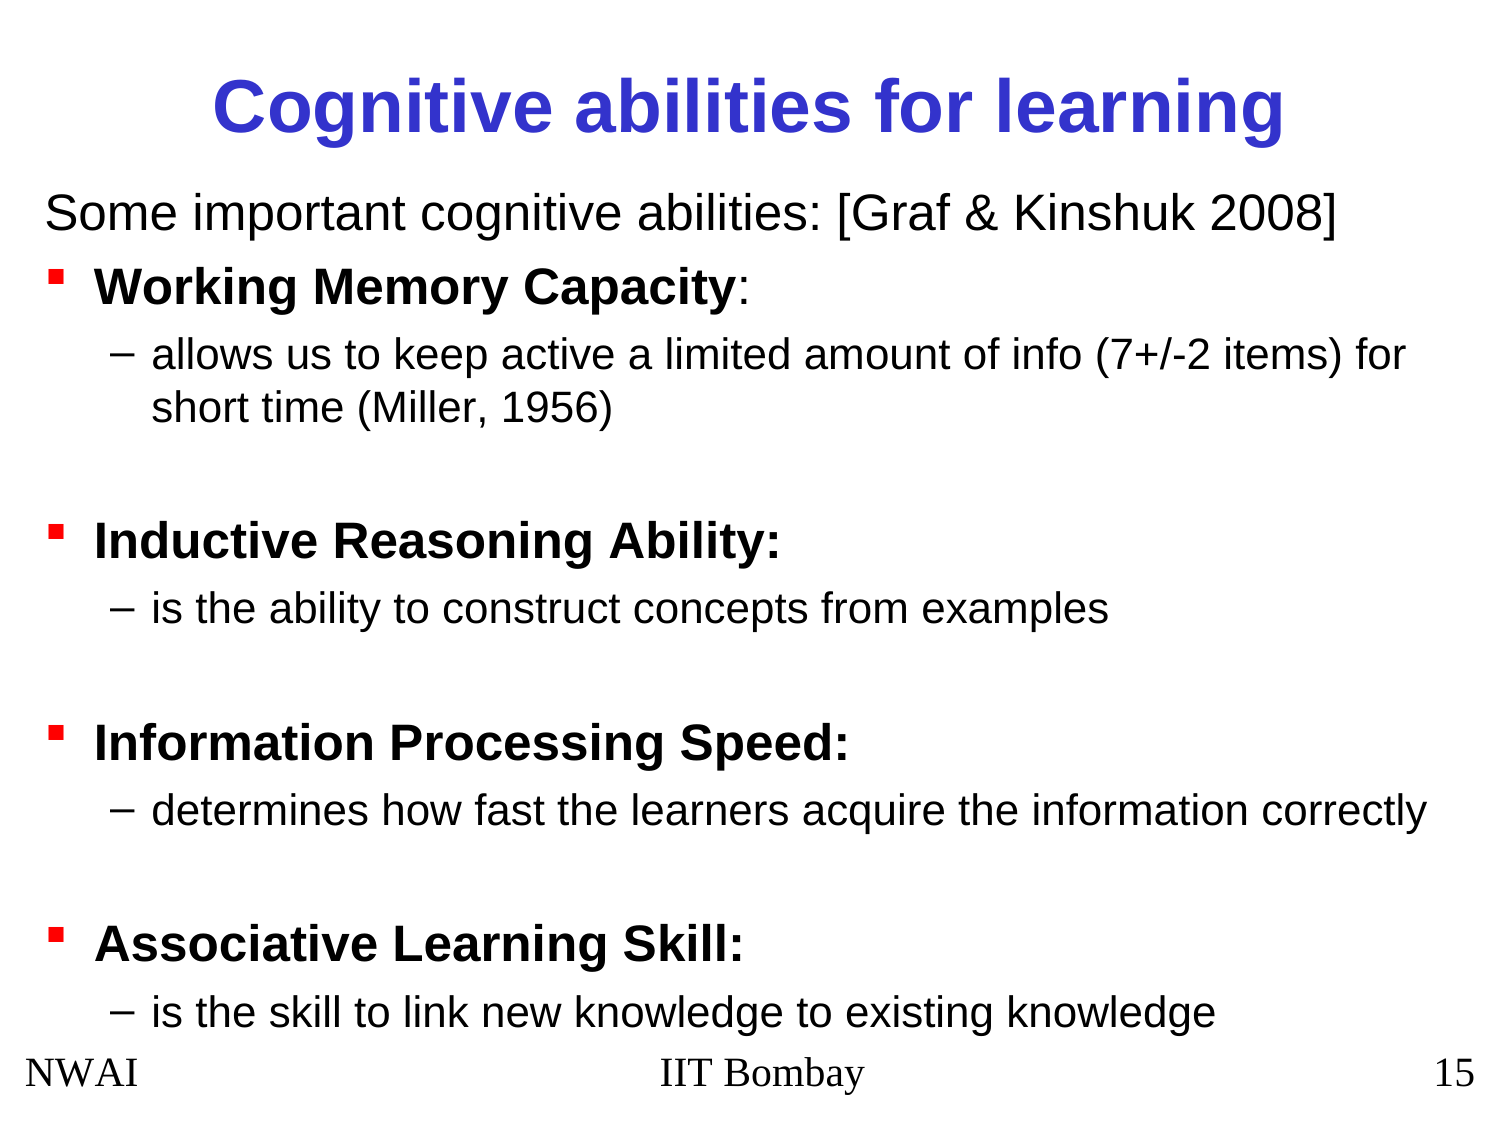

# Cognitive abilities for learning
Some important cognitive abilities: [Graf & Kinshuk 2008]
Working Memory Capacity:
allows us to keep active a limited amount of info (7+/-2 items) for short time (Miller, 1956)
Inductive Reasoning Ability:
is the ability to construct concepts from examples
Information Processing Speed:
determines how fast the learners acquire the information correctly
Associative Learning Skill:
is the skill to link new knowledge to existing knowledge
NWAI
IIT Bombay
15